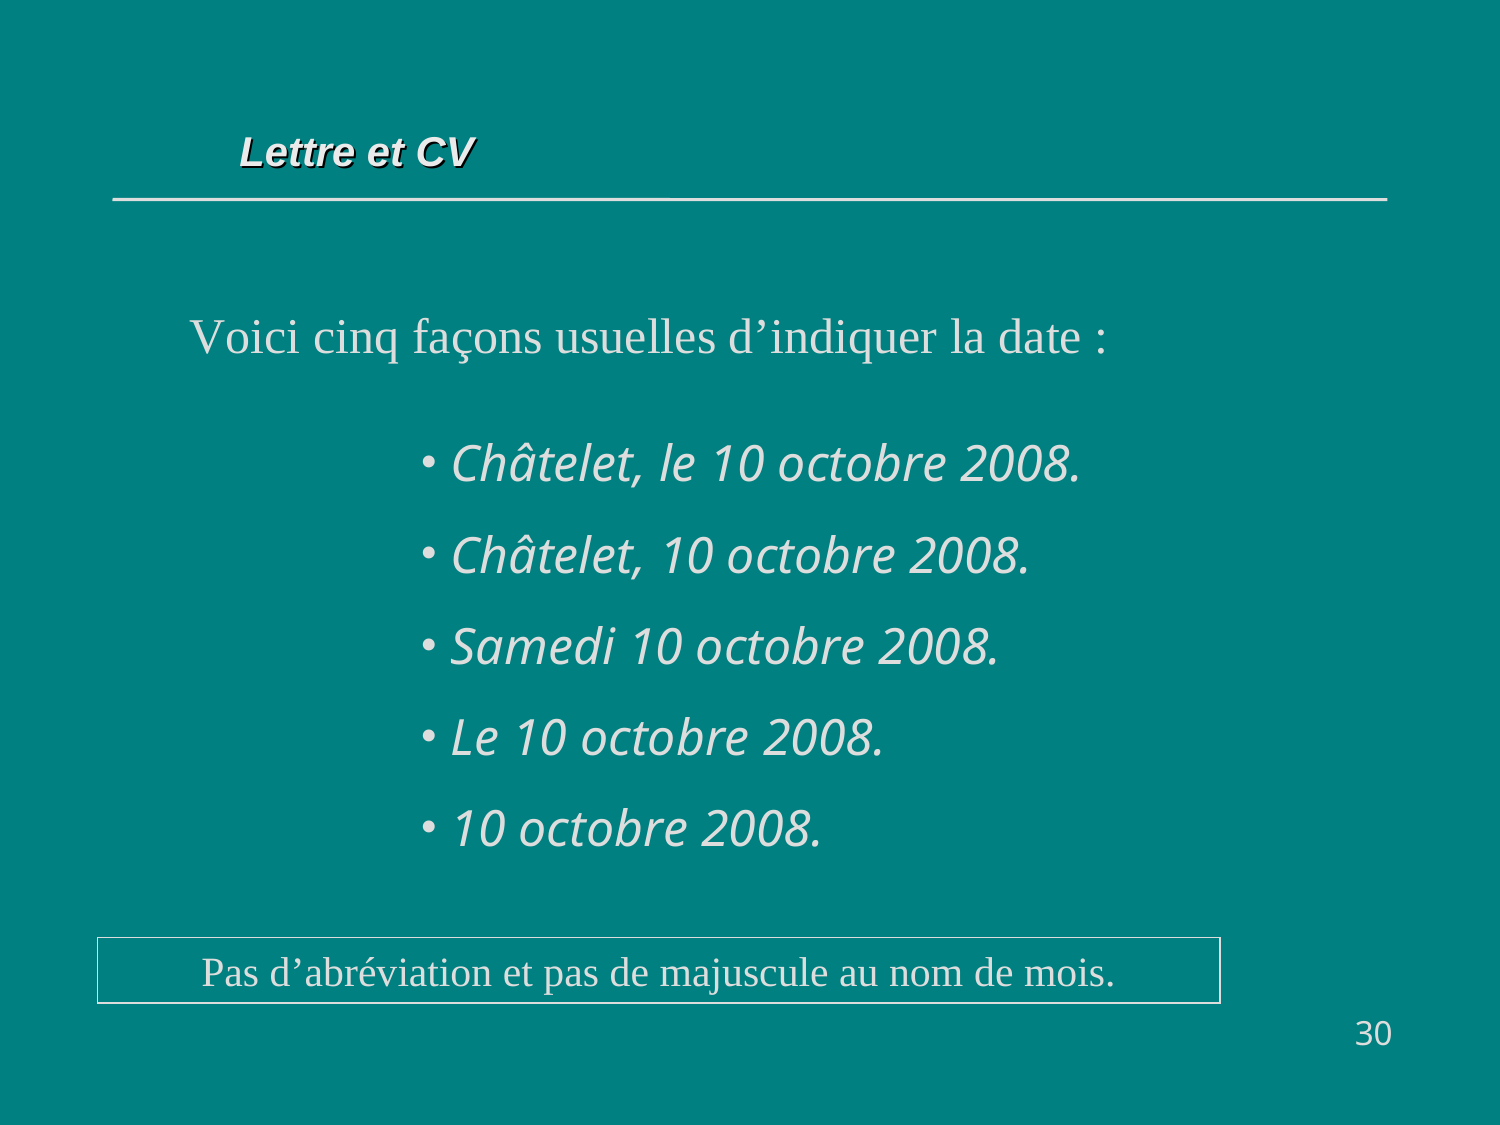

Lettre et CV
Voici cinq façons usuelles d’indiquer la date :
 Châtelet, le 10 octobre 2008.
 Châtelet, 10 octobre 2008.
 Samedi 10 octobre 2008.
 Le 10 octobre 2008.
 10 octobre 2008.
Pas d’abréviation et pas de majuscule au nom de mois.
30